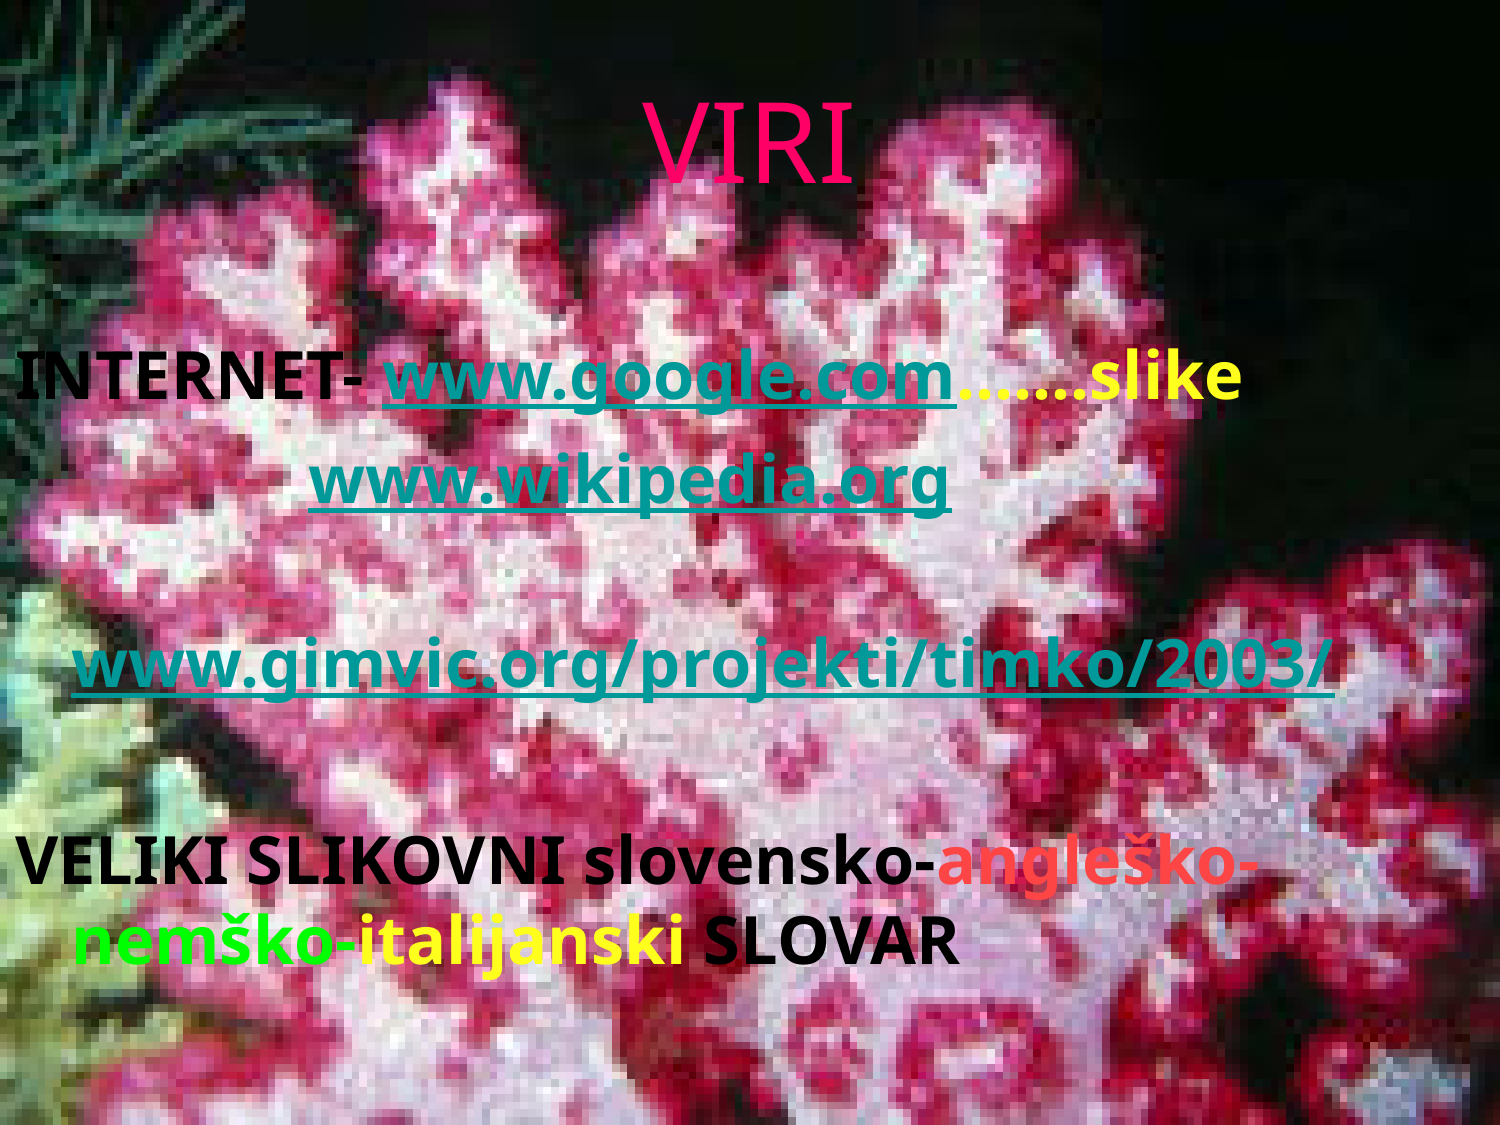

# VIRI
INTERNET- www.google.com.......slike
 www.wikipedia.org
 www.gimvic.org/projekti/timko/2003/
VELIKI SLIKOVNI slovensko-angleško-nemško-italijanski SLOVAR